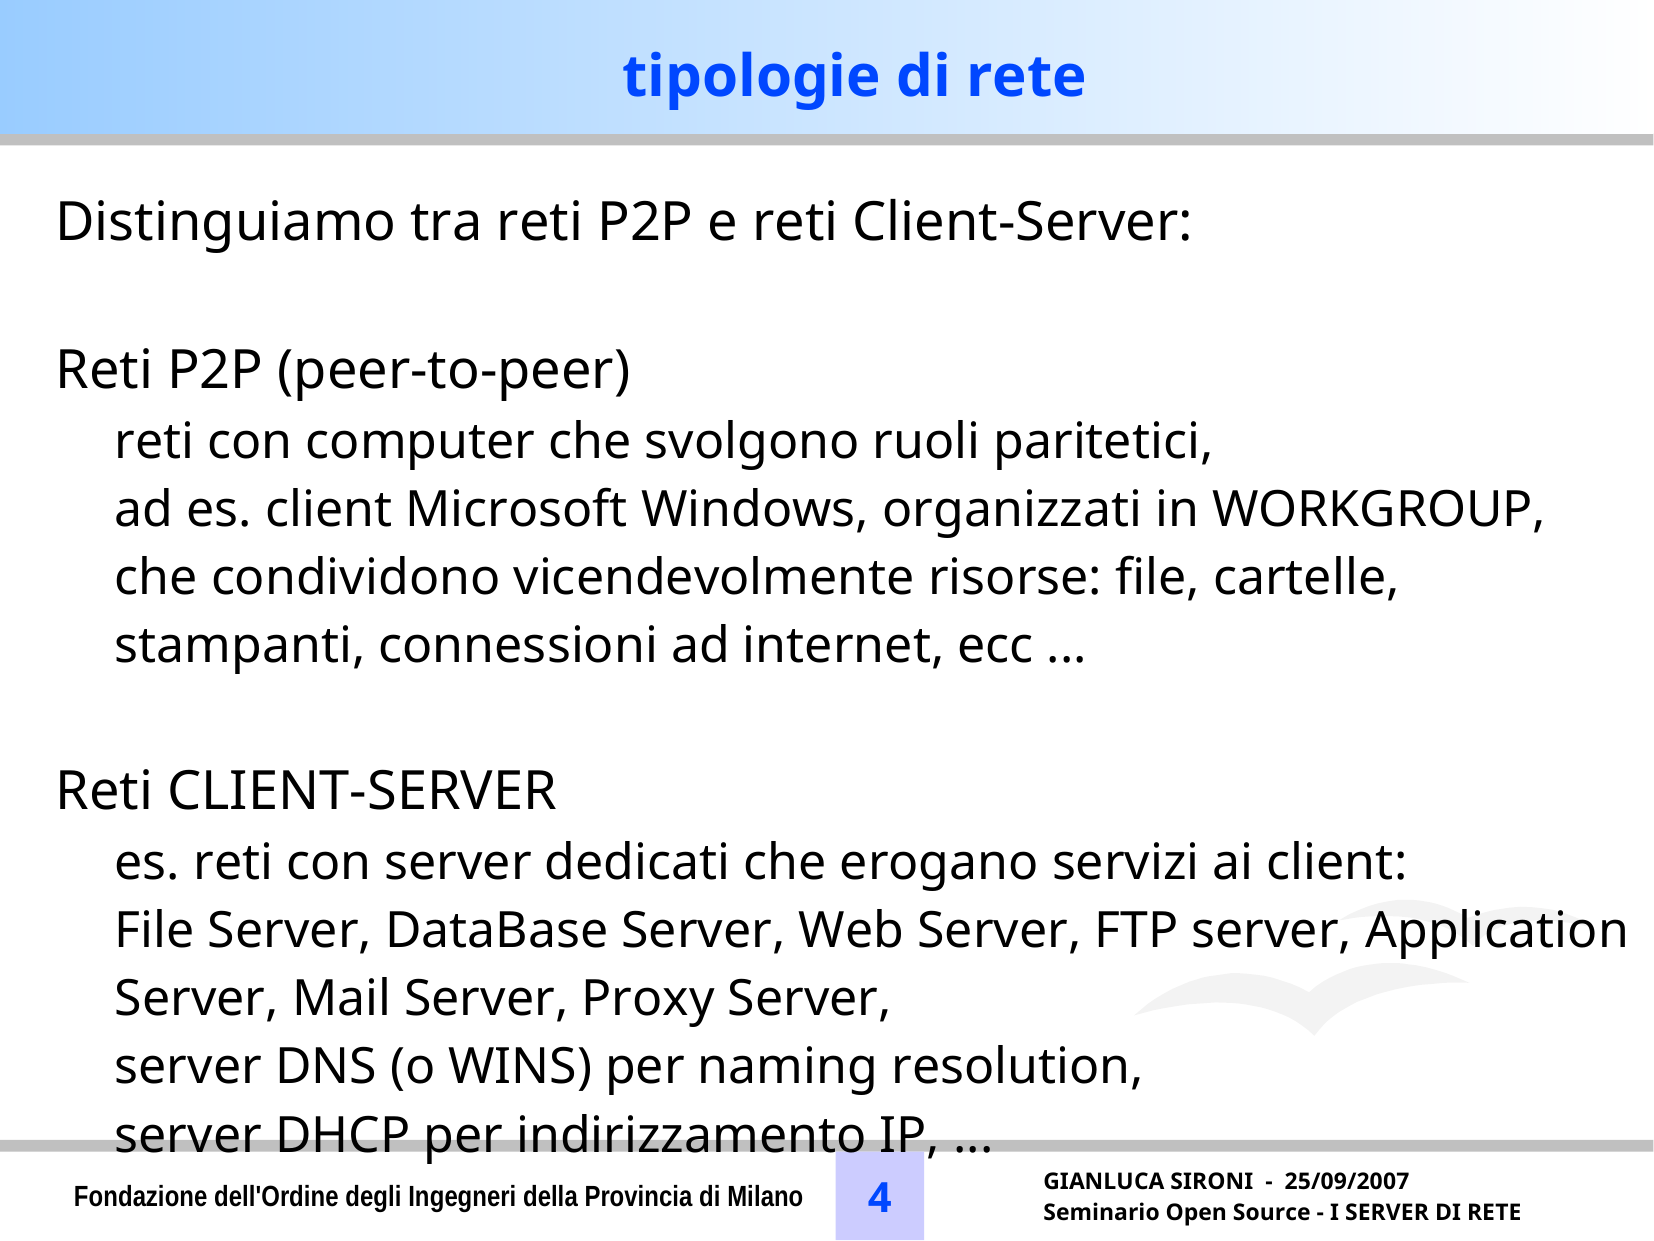

# tipologie di rete
Distinguiamo tra reti P2P e reti Client-Server:
Reti P2P (peer-to-peer)
reti con computer che svolgono ruoli paritetici,
ad es. client Microsoft Windows, organizzati in WORKGROUP, che condividono vicendevolmente risorse: file, cartelle, stampanti, connessioni ad internet, ecc ...
Reti CLIENT-SERVER
es. reti con server dedicati che erogano servizi ai client:
File Server, DataBase Server, Web Server, FTP server, Application Server, Mail Server, Proxy Server,
server DNS (o WINS) per naming resolution,
server DHCP per indirizzamento IP, ...